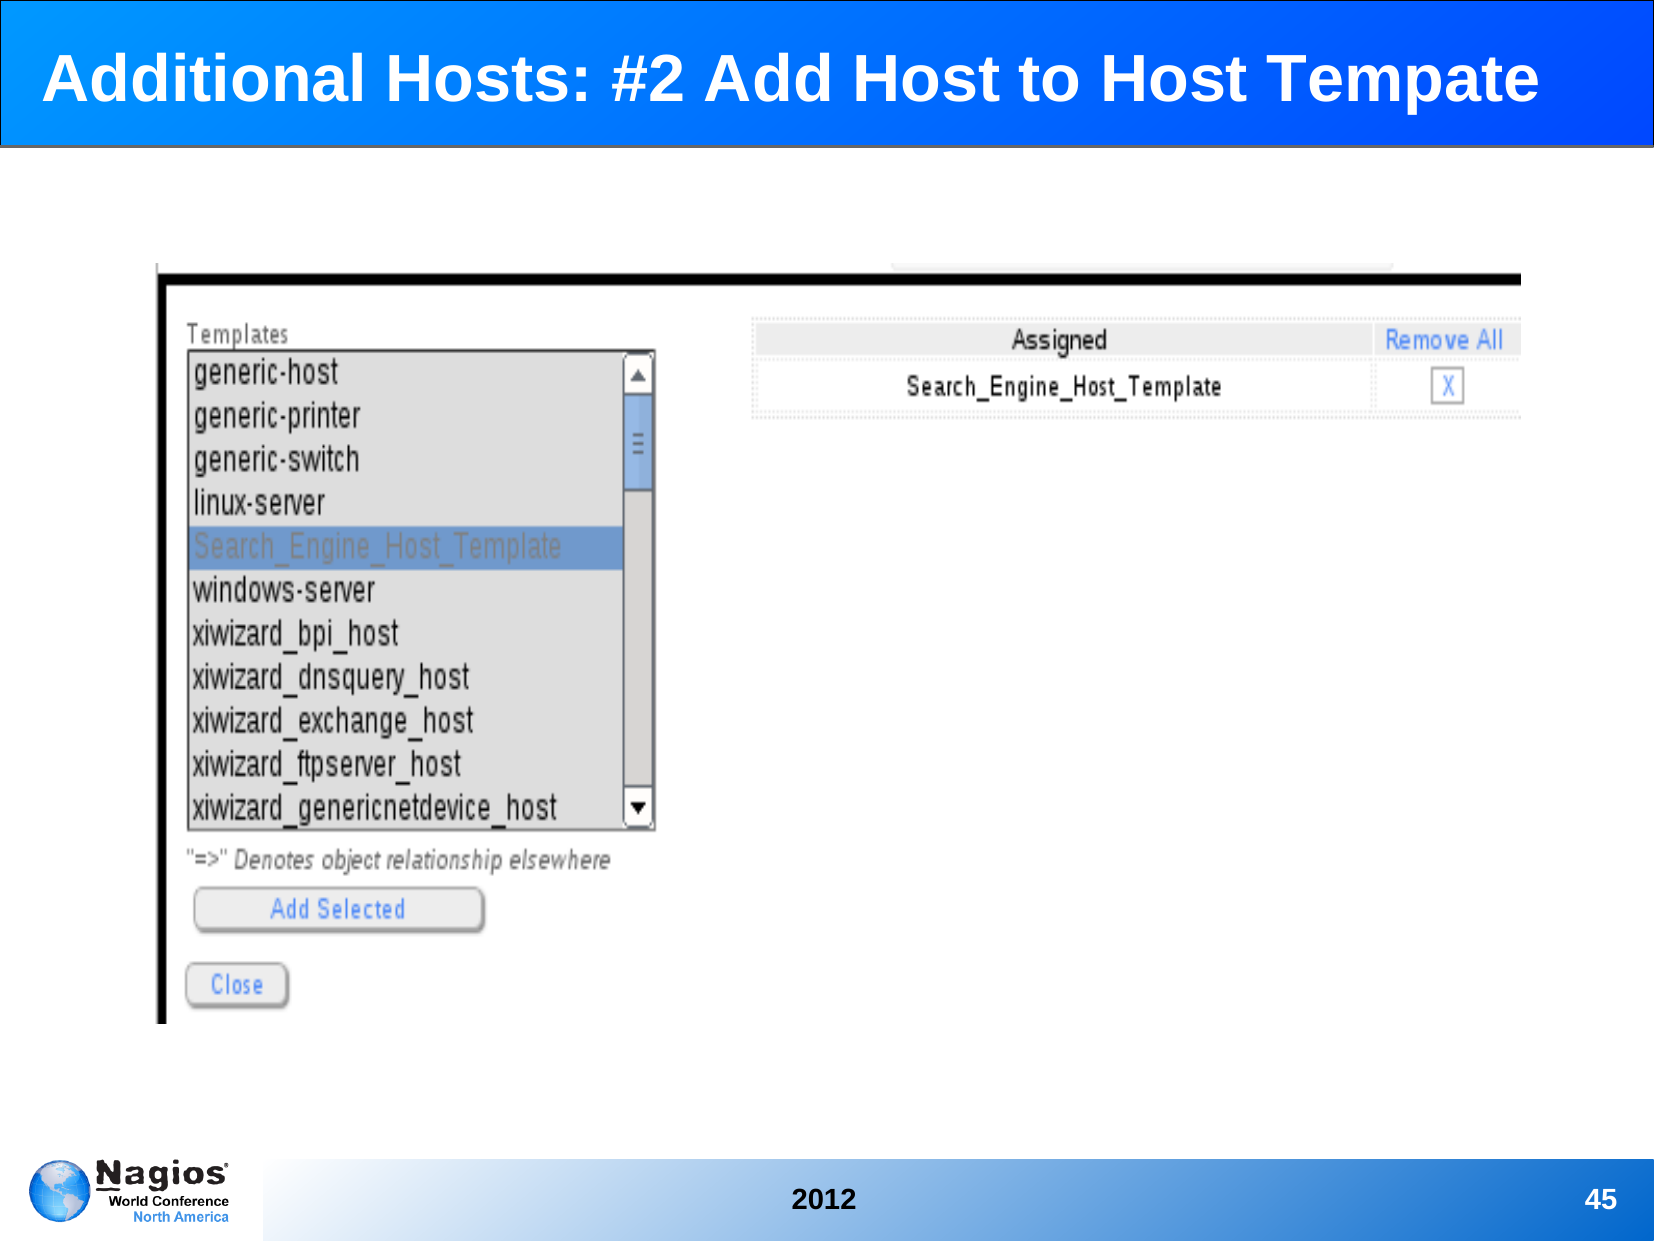

# Additional Hosts: #2 Add Host to Host Tempate
2011
45